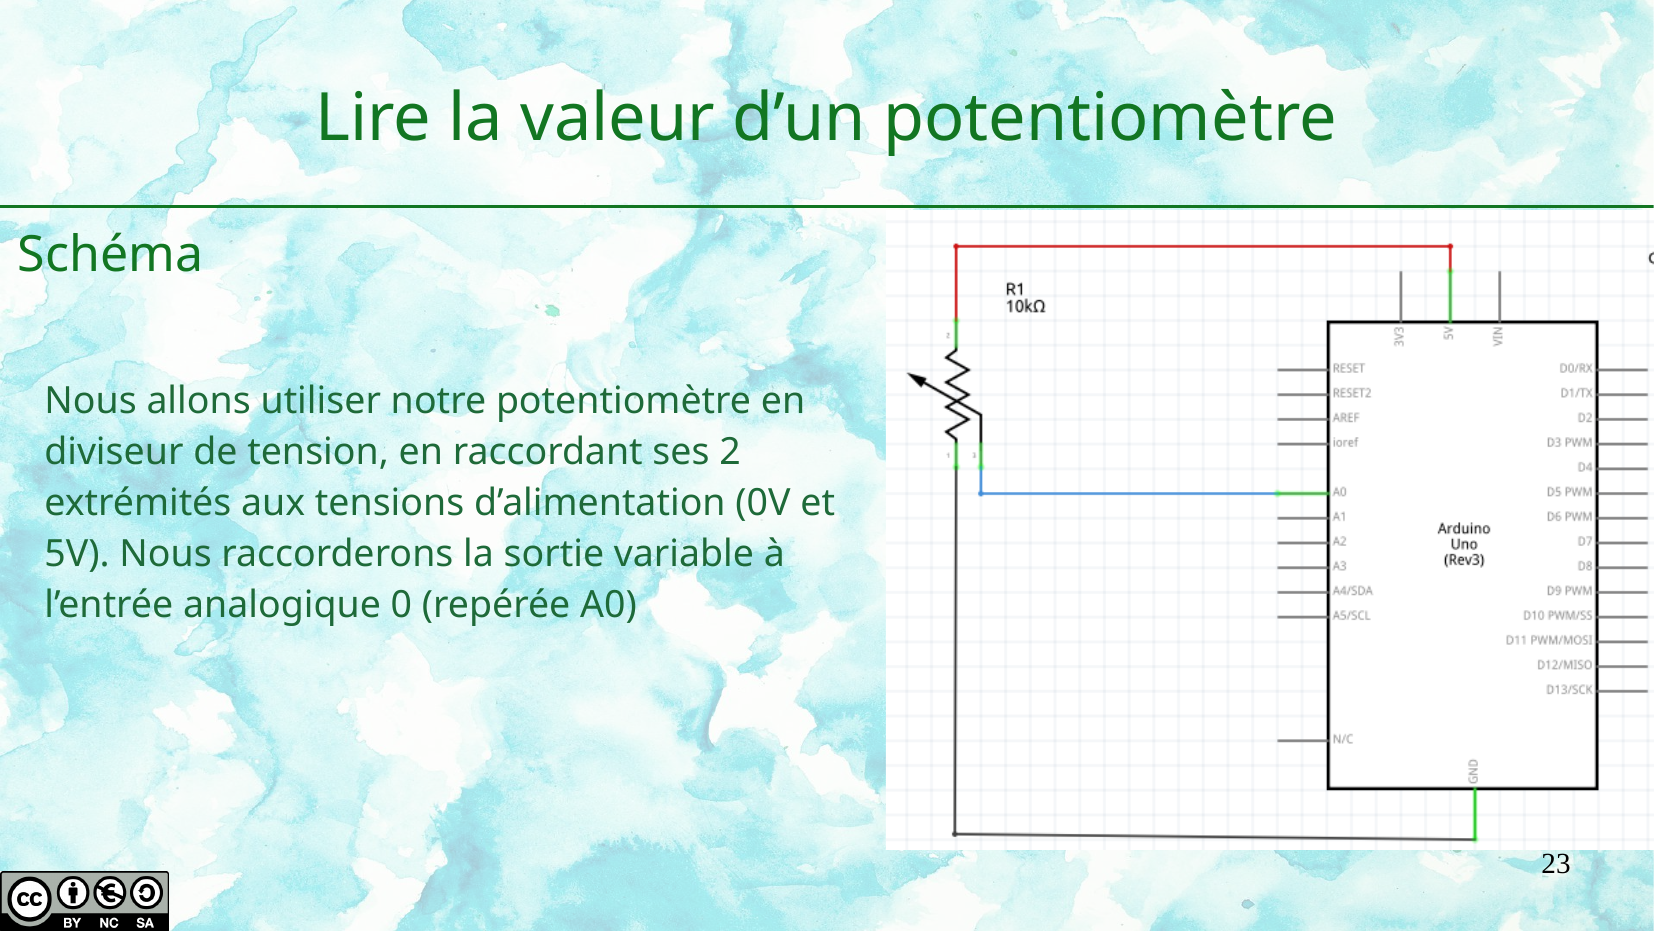

# Lire la valeur d’un potentiomètre
Schéma
Nous allons utiliser notre potentiomètre en diviseur de tension, en raccordant ses 2 extrémités aux tensions d’alimentation (0V et 5V). Nous raccorderons la sortie variable à l’entrée analogique 0 (repérée A0)
23